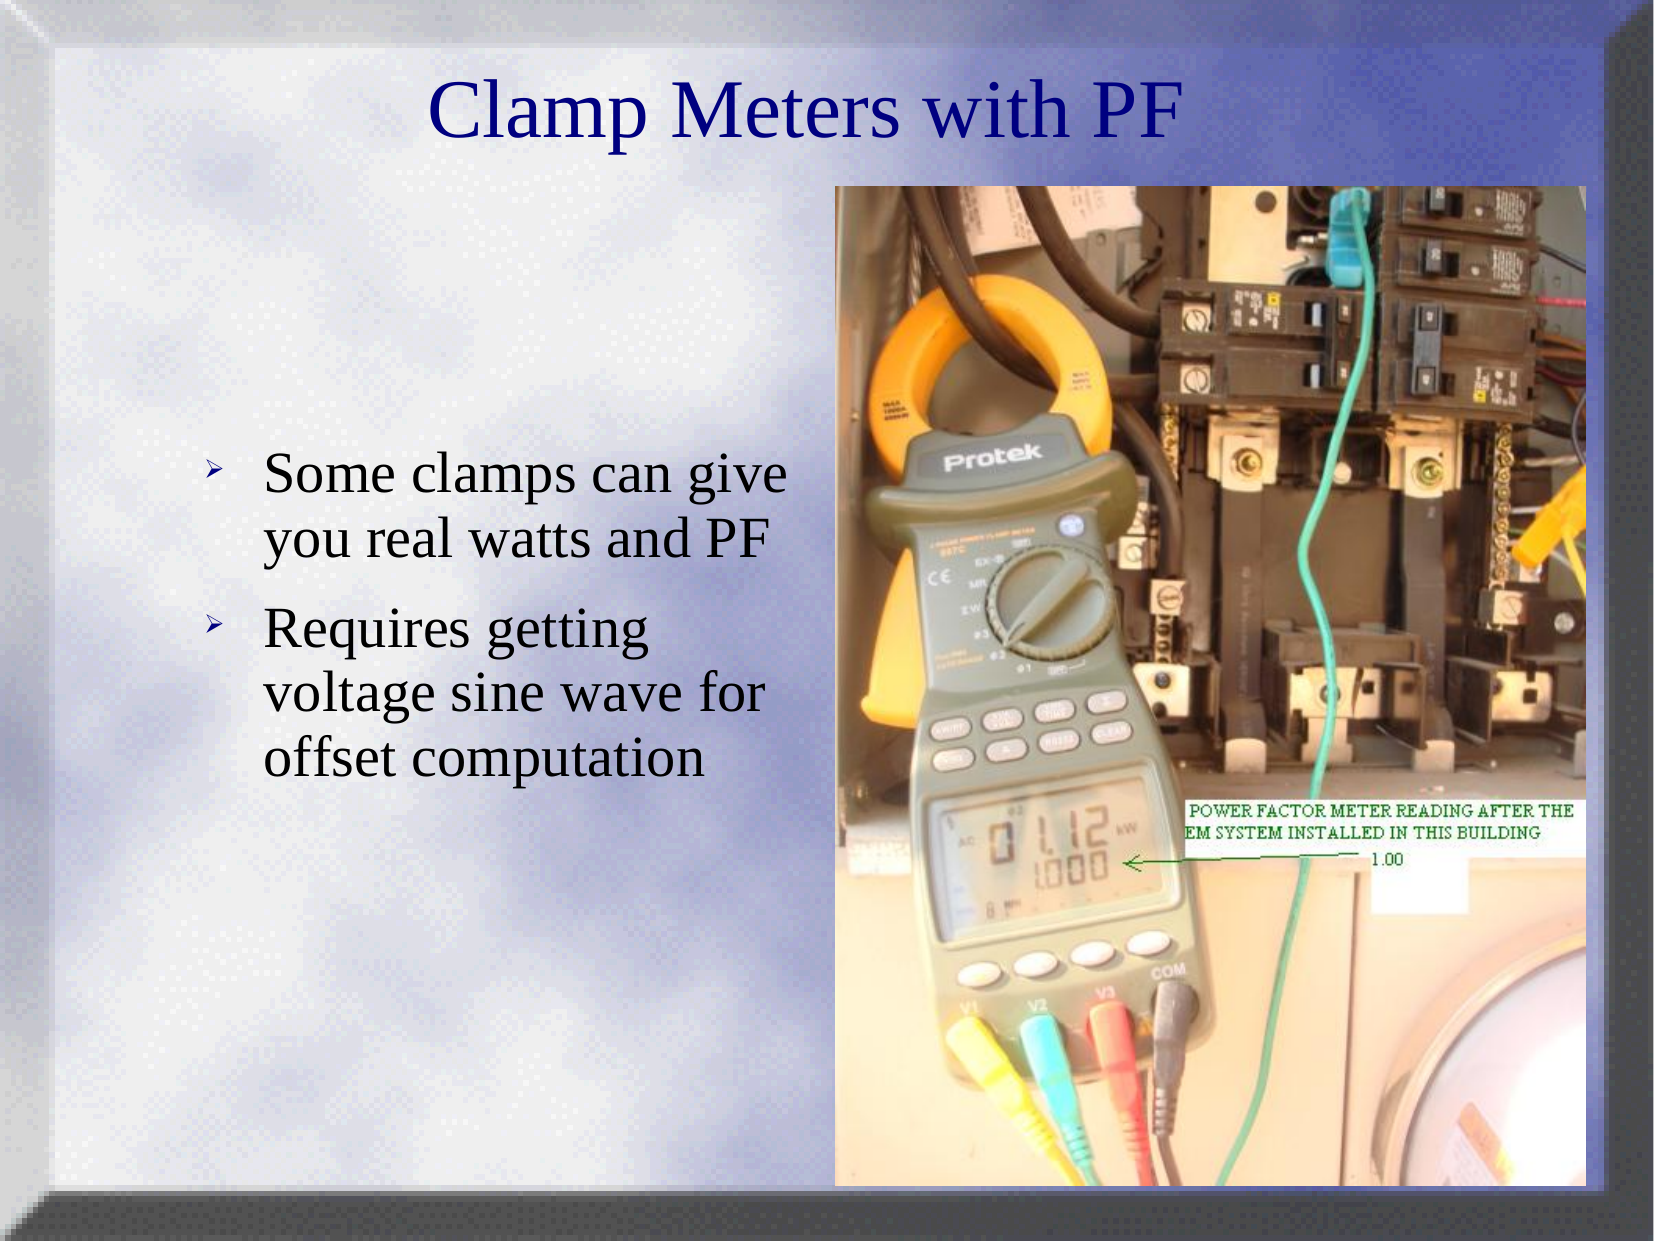

# Clamp Meters with PF
Some clamps can give you real watts and PF
Requires getting voltage sine wave for offset computation